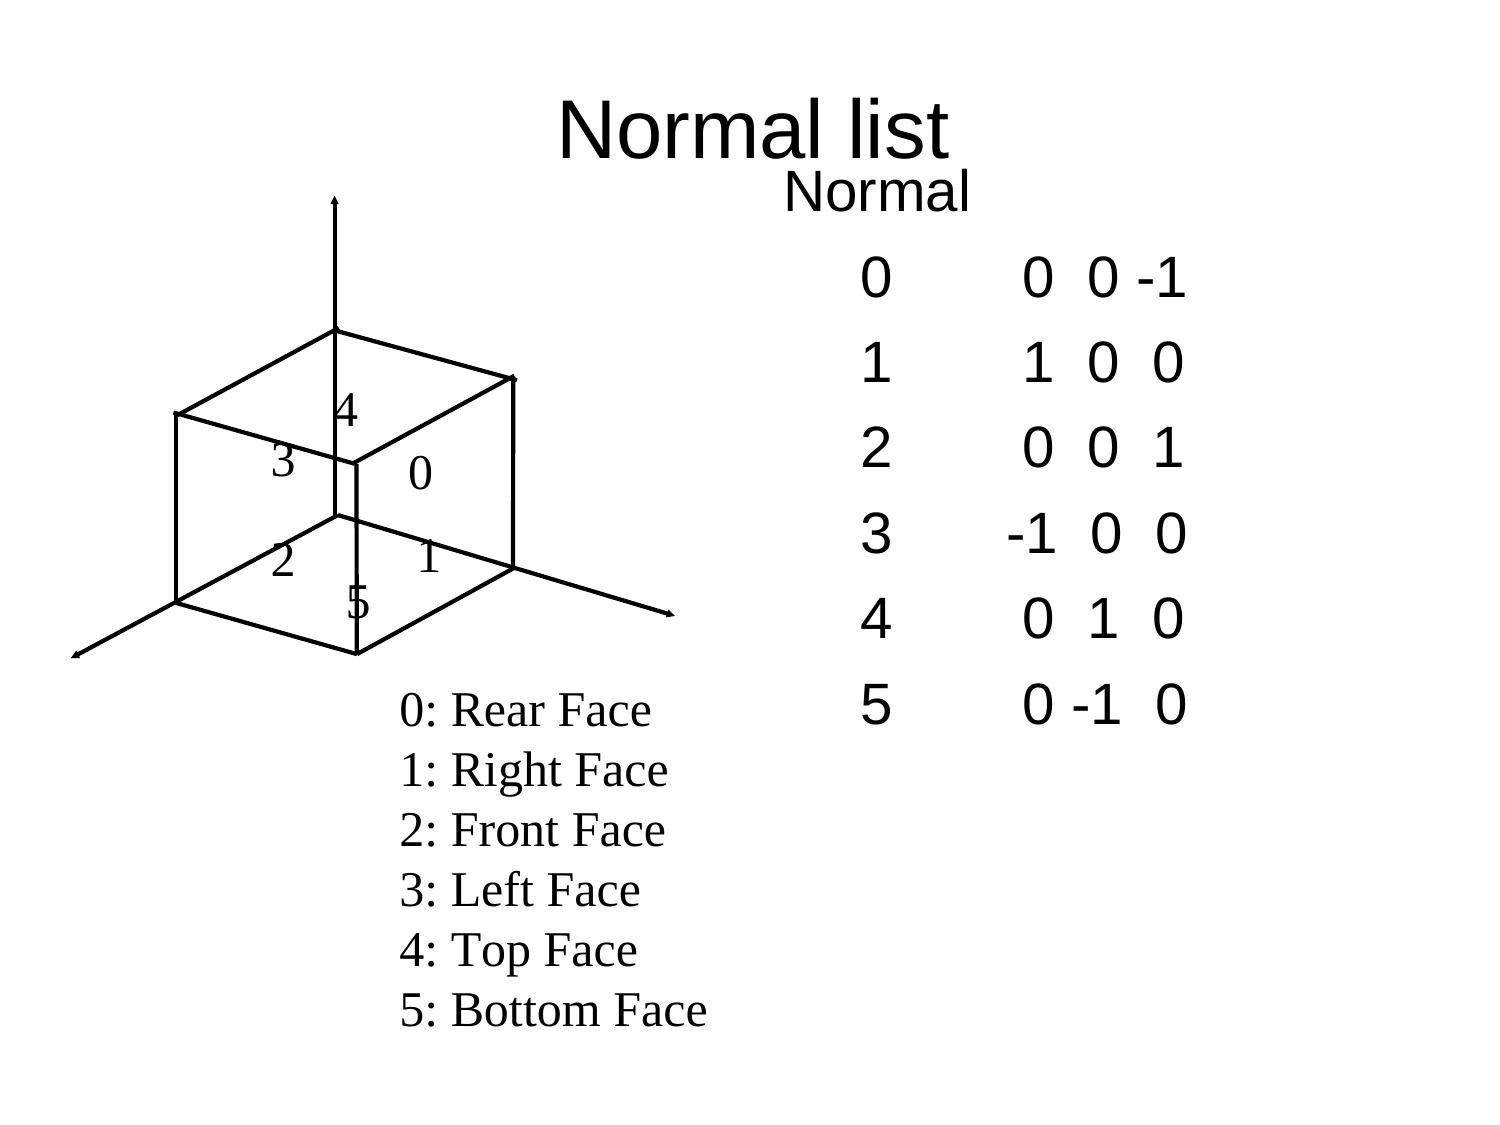

# Normal list
| Normal | |
| --- | --- |
| 0 | 0 0 -1 |
| 1 | 1 0 0 |
| 2 | 0 0 1 |
| 3 | -1 0 0 |
| 4 | 0 1 0 |
| 5 | 0 -1 0 |
4
3
0
1
2
5
0: Rear Face
1: Right Face
2: Front Face
3: Left Face
4: Top Face
5: Bottom Face